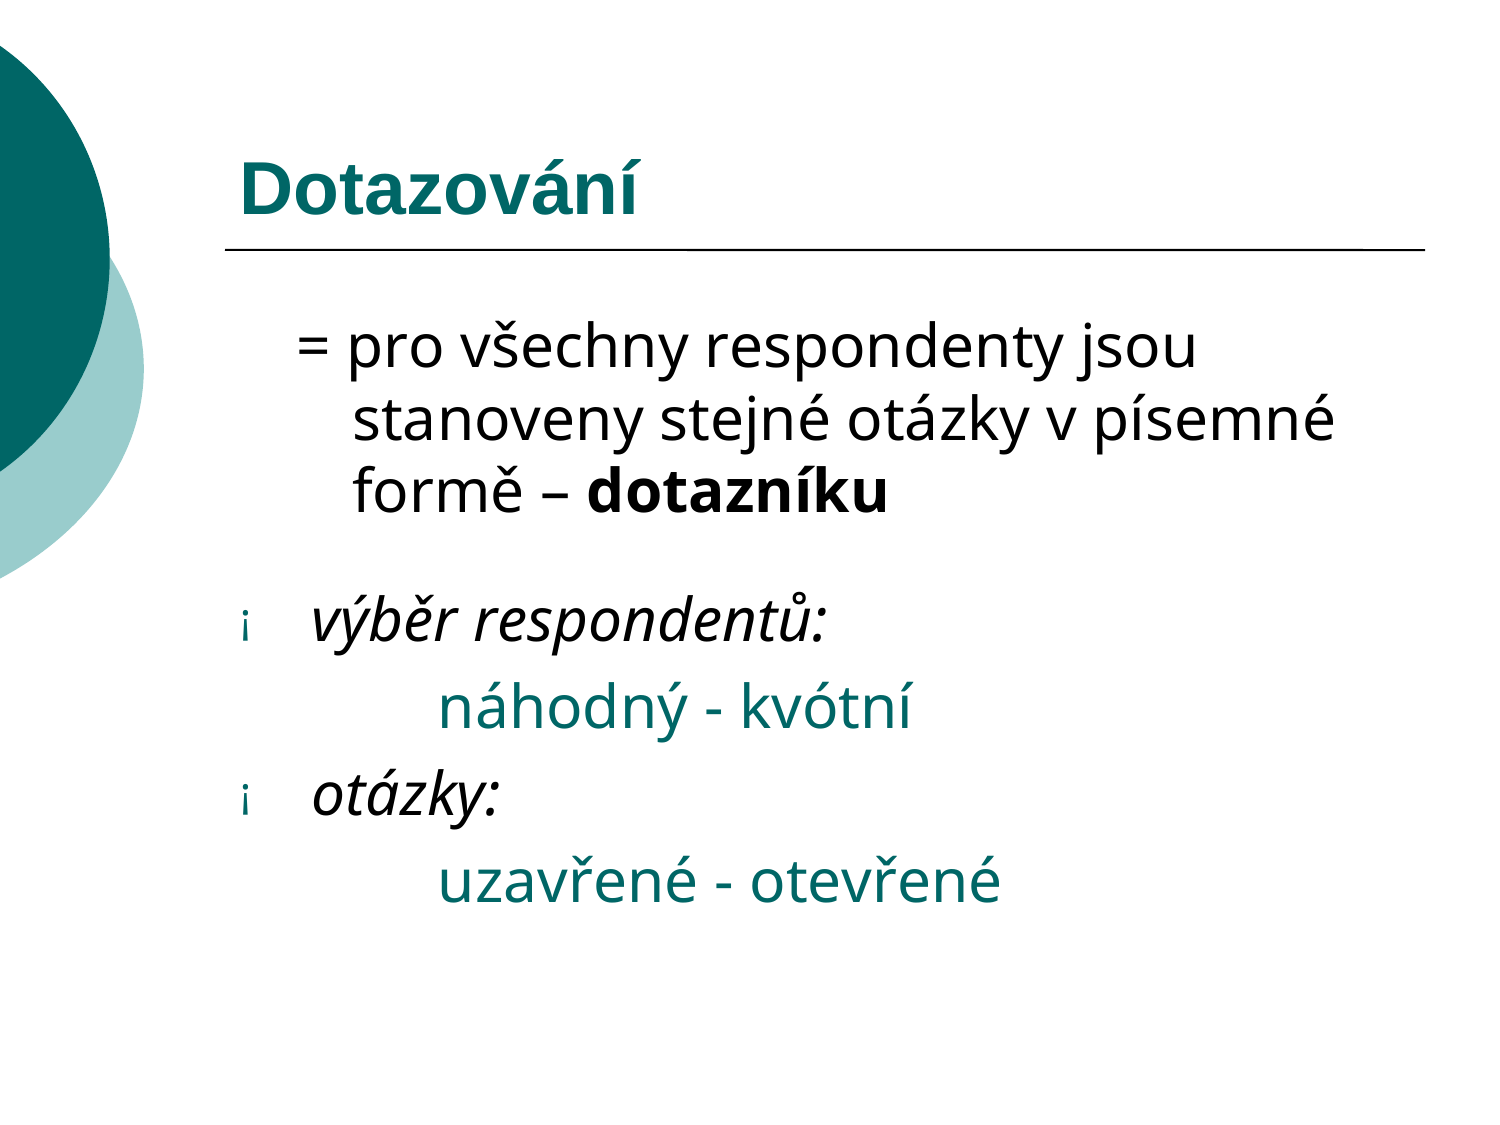

# Dotazování
= pro všechny respondenty jsou stanoveny stejné otázky v písemné formě – dotazníku
 výběr respondentů:
 náhodný - kvótní
 otázky:
 uzavřené - otevřené